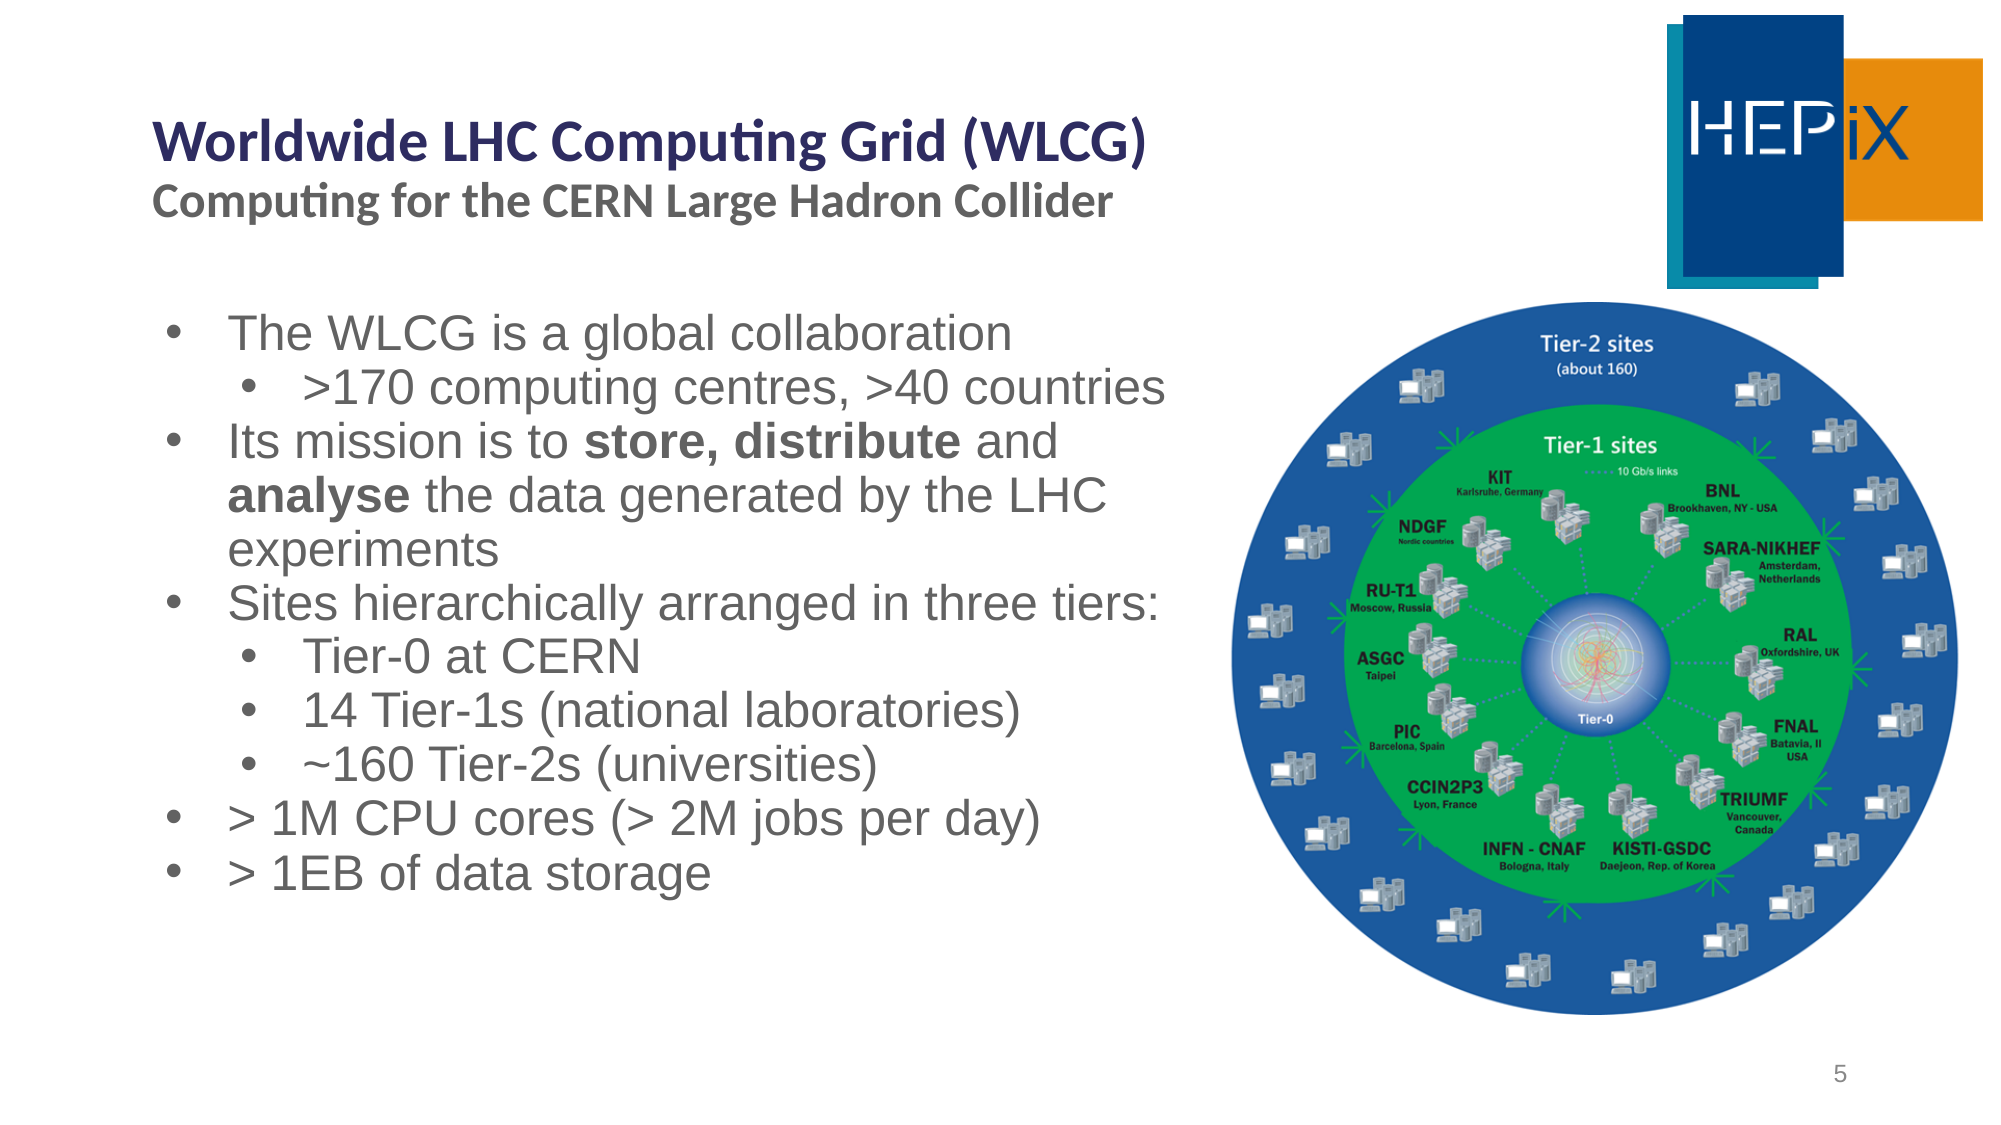

# Worldwide LHC Computing Grid (WLCG) Computing for the CERN Large Hadron Collider
The WLCG is a global collaboration
>170 computing centres, >40 countries
Its mission is to store, distribute and analyse the data generated by the LHC experiments
Sites hierarchically arranged in three tiers:
Tier-0 at CERN
14 Tier-1s (national laboratories)
~160 Tier-2s (universities)
> 1M CPU cores (> 2M jobs per day)
> 1EB of data storage